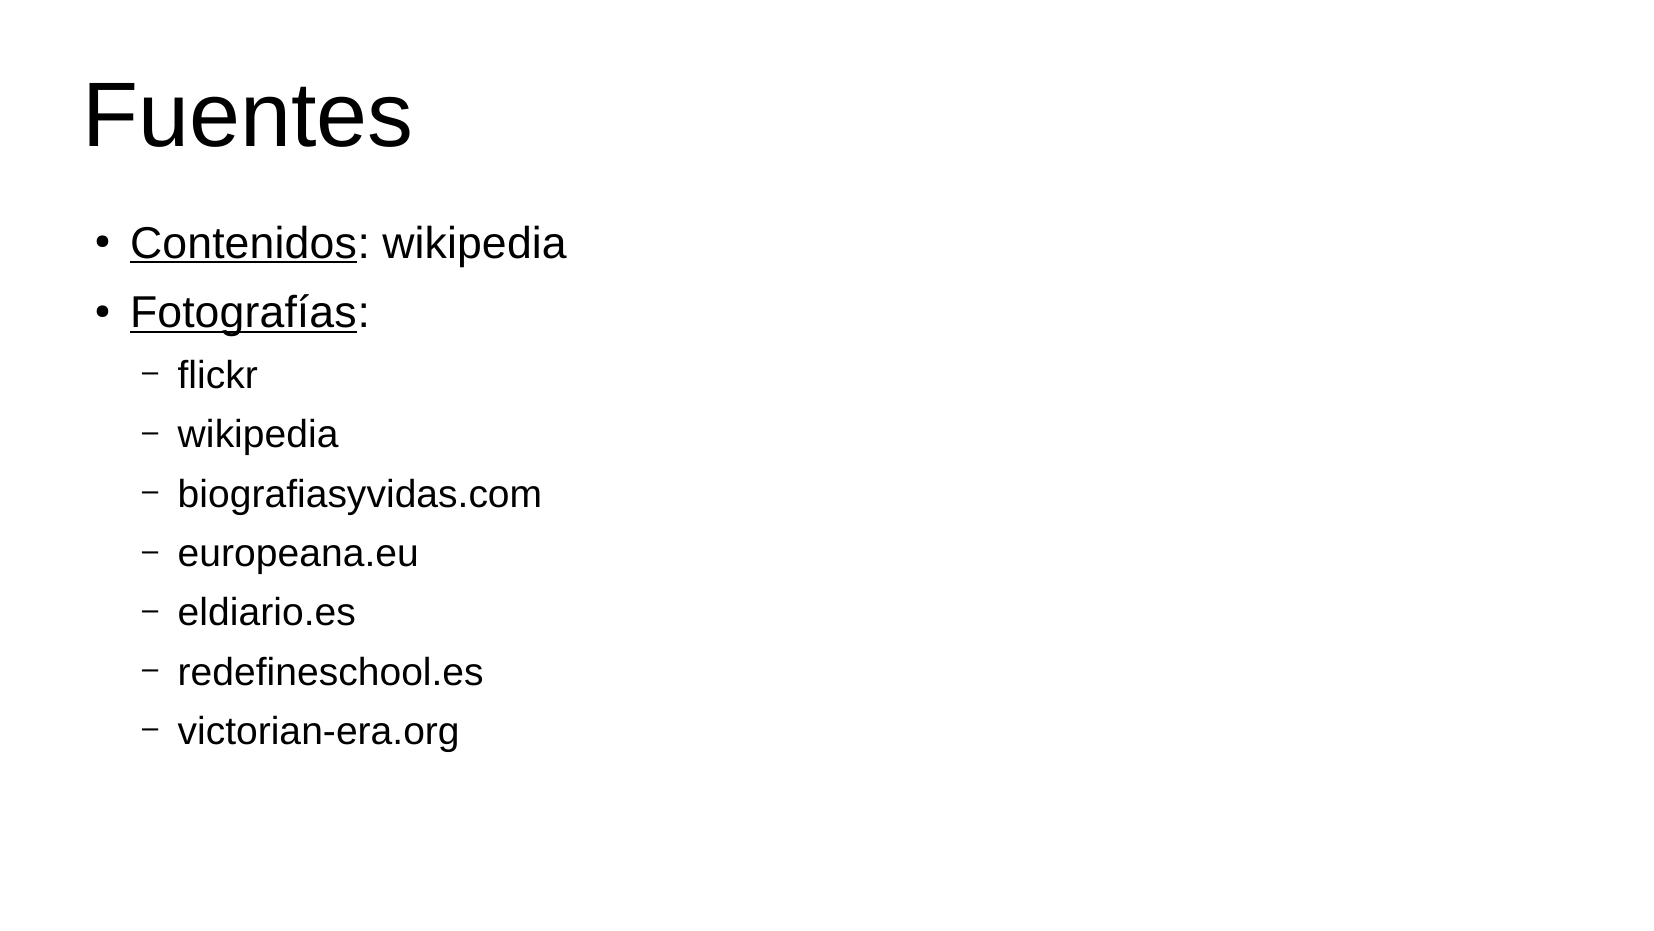

# Fuentes
Contenidos: wikipedia
Fotografías:
flickr
wikipedia
biografiasyvidas.com
europeana.eu
eldiario.es
redefineschool.es
victorian-era.org